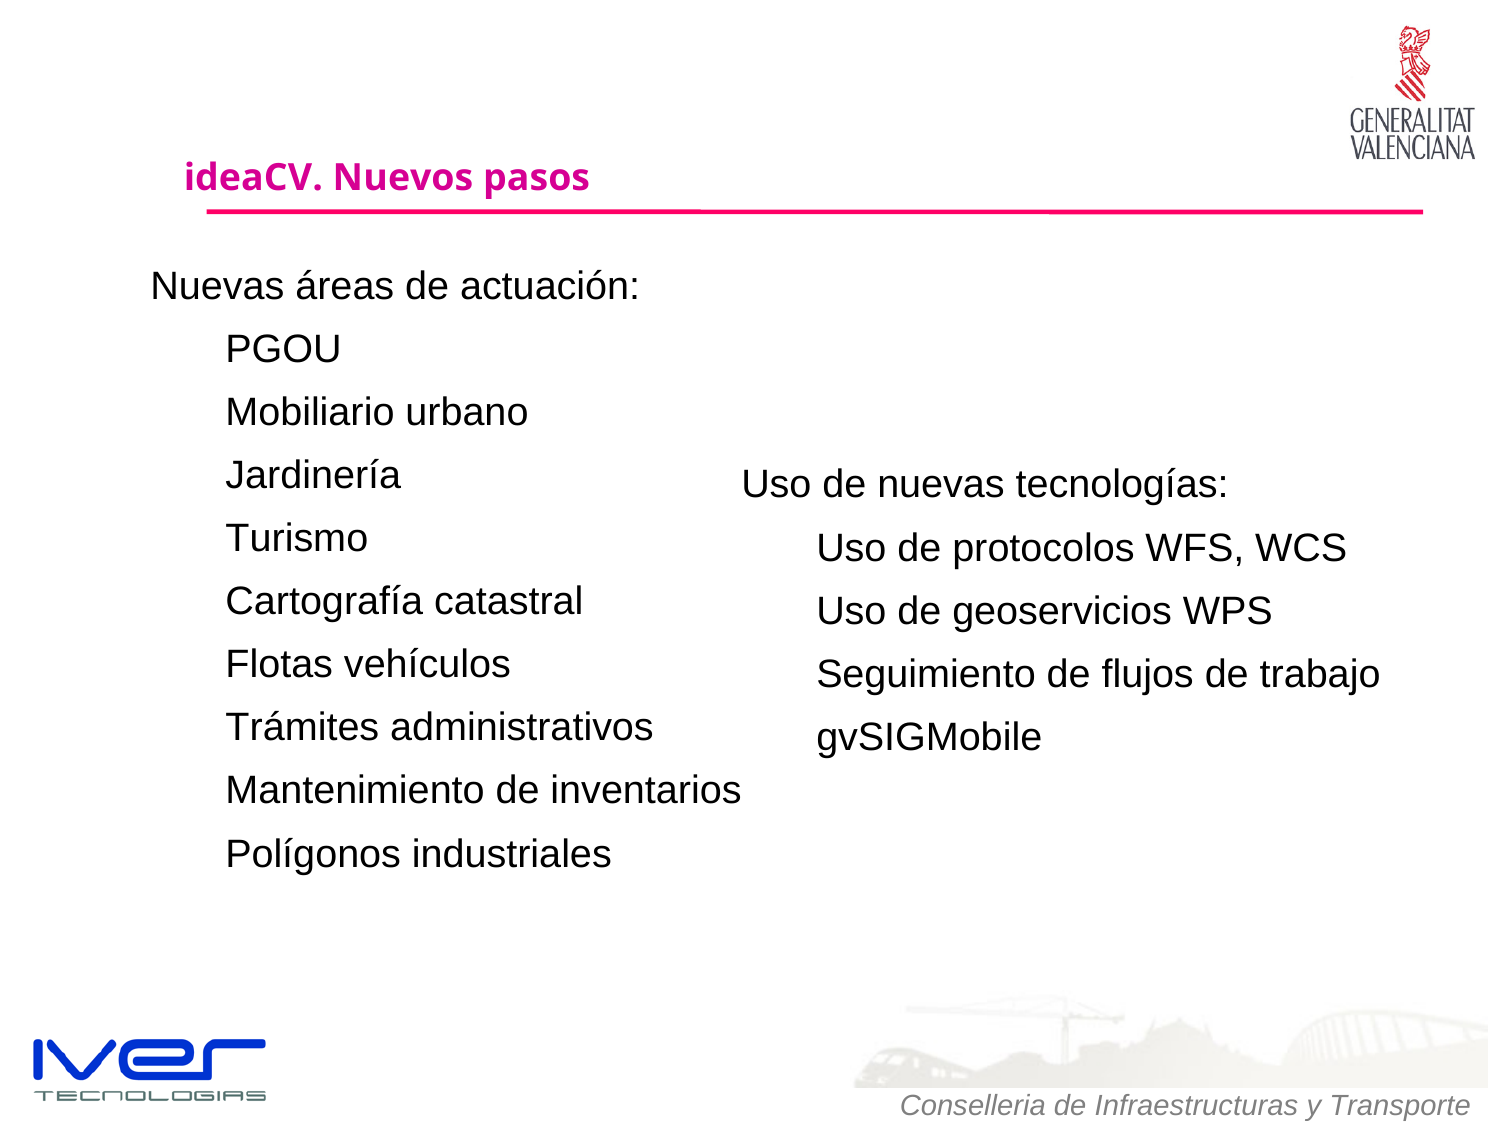

ideaCV. Nuevos pasos
Nuevas áreas de actuación:
PGOU
Mobiliario urbano
Jardinería
Turismo
Cartografía catastral
Flotas vehículos
Trámites administrativos
Mantenimiento de inventarios
Polígonos industriales
Uso de nuevas tecnologías:
Uso de protocolos WFS, WCS
Uso de geoservicios WPS
Seguimiento de flujos de trabajo
gvSIGMobile